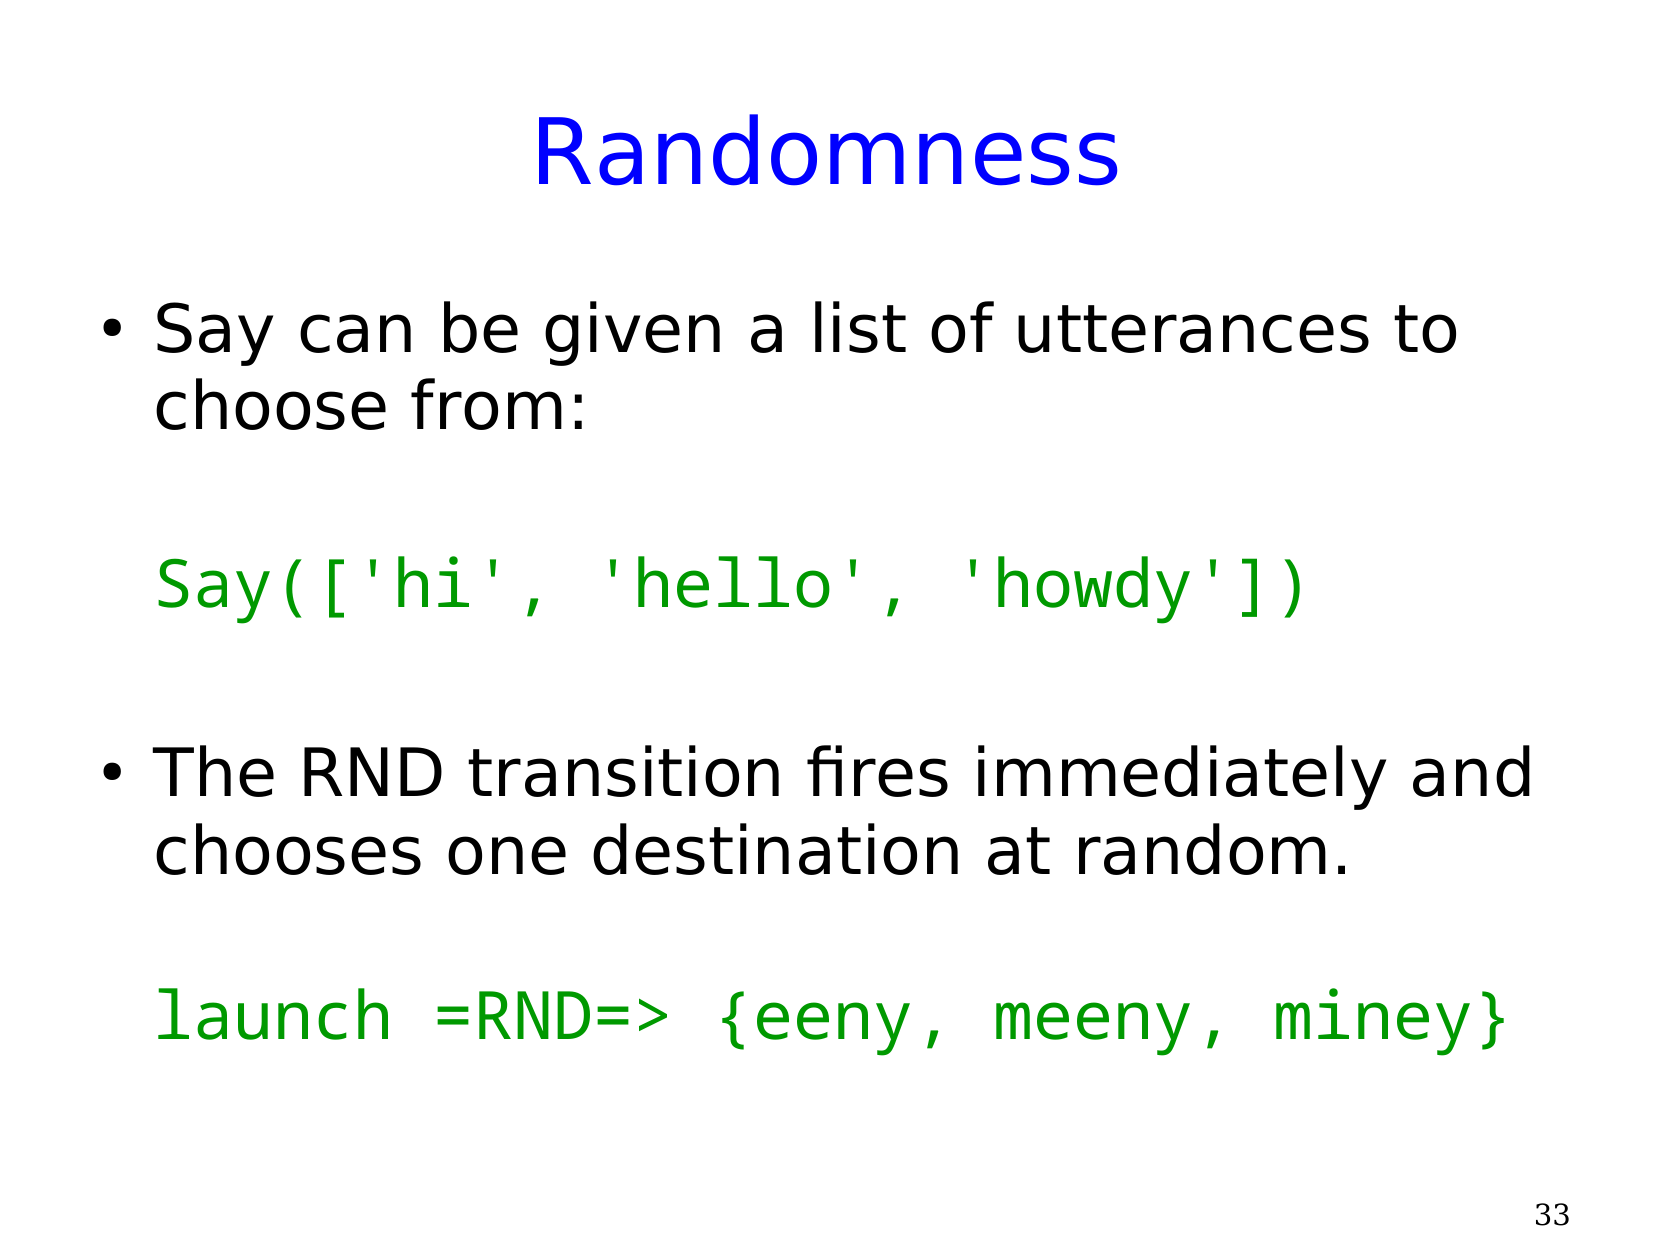

# Randomness
Say can be given a list of utterances to choose from:
Say(['hi', 'hello', 'howdy'])
The RND transition fires immediately and chooses one destination at random.
launch =RND=> {eeny, meeny, miney}
33